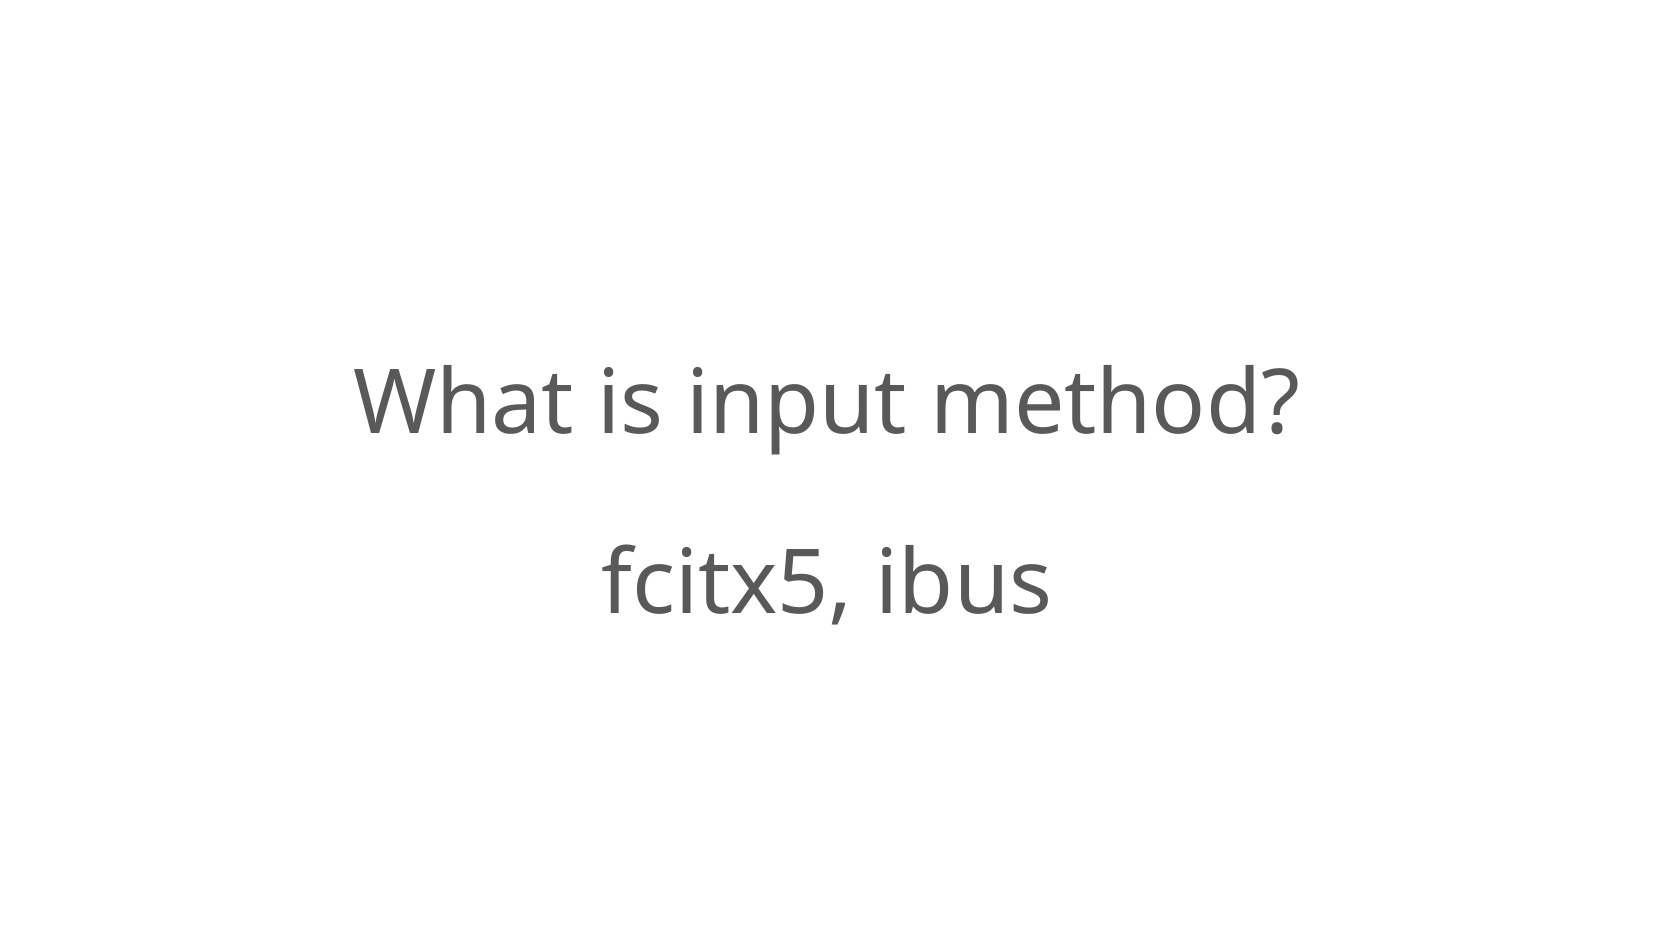

# What is input method?
fcitx5, ibus